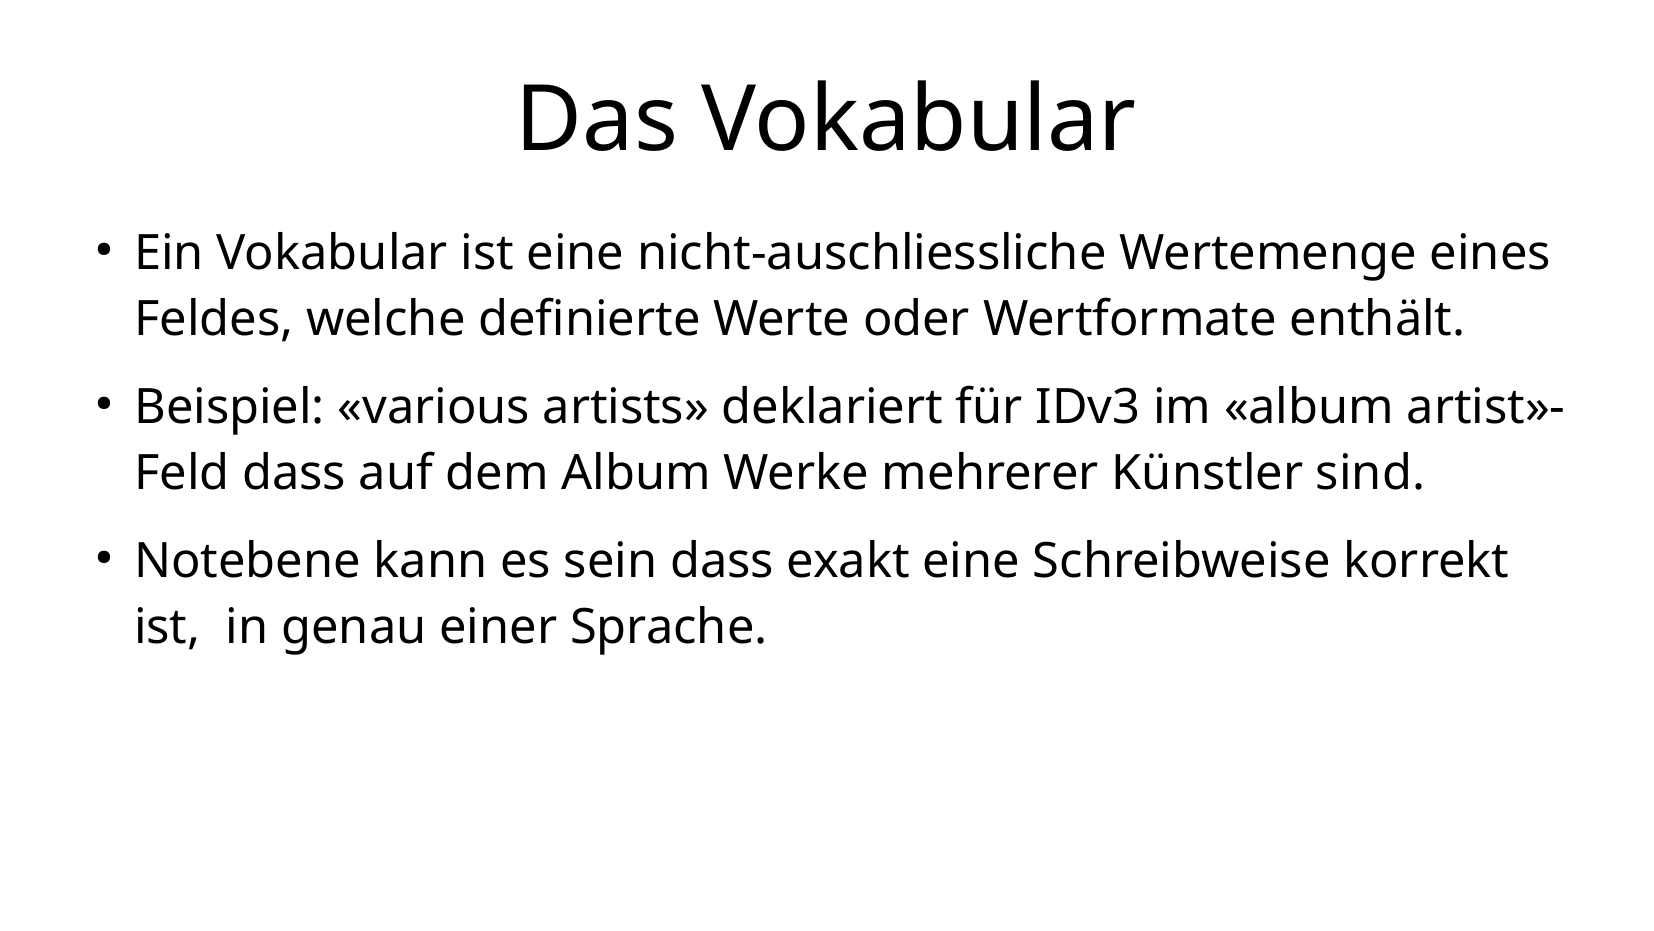

# Das Vokabular
Ein Vokabular ist eine nicht-auschliessliche Wertemenge eines Feldes, welche definierte Werte oder Wertformate enthält.
Beispiel: «various artists» deklariert für IDv3 im «album artist»-Feld dass auf dem Album Werke mehrerer Künstler sind.
Notebene kann es sein dass exakt eine Schreibweise korrekt ist, in genau einer Sprache.